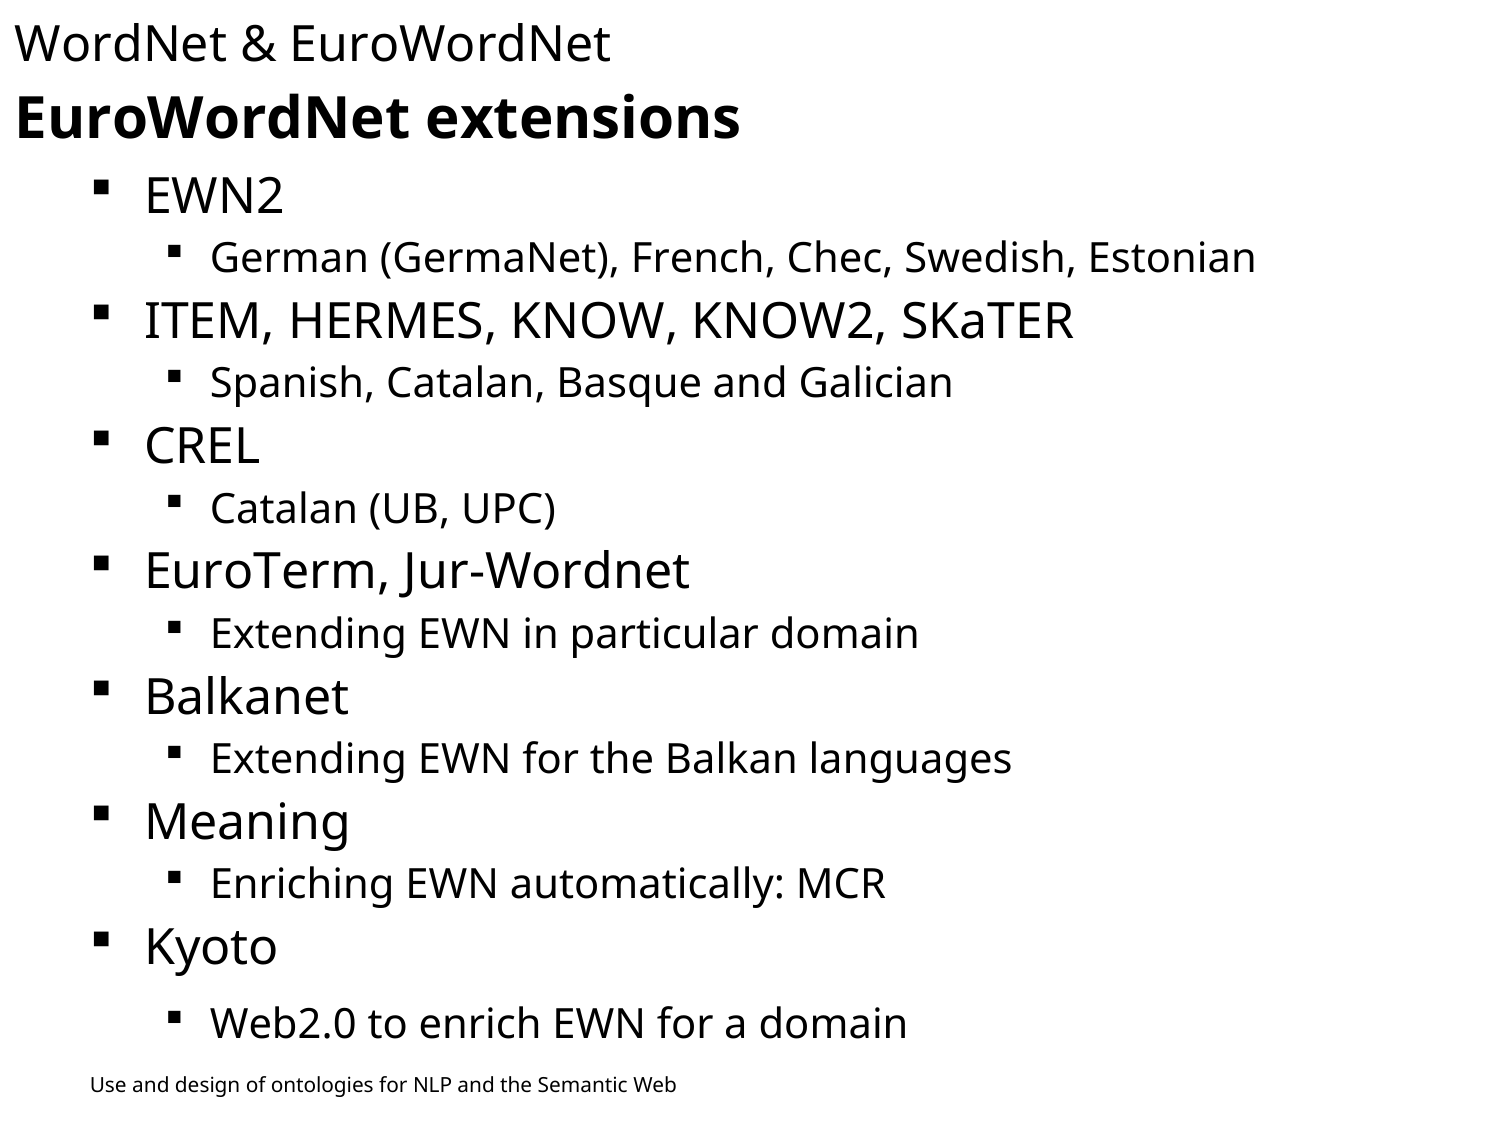

WordNet & EuroWordNet
EuroWordNet extensions
# EWN2
German (GermaNet), French, Chec, Swedish, Estonian
ITEM, HERMES, KNOW, KNOW2, SKaTER
Spanish, Catalan, Basque and Galician
CREL
Catalan (UB, UPC)
EuroTerm, Jur-Wordnet
Extending EWN in particular domain
Balkanet
Extending EWN for the Balkan languages
Meaning
Enriching EWN automatically: MCR
Kyoto
Web2.0 to enrich EWN for a domain